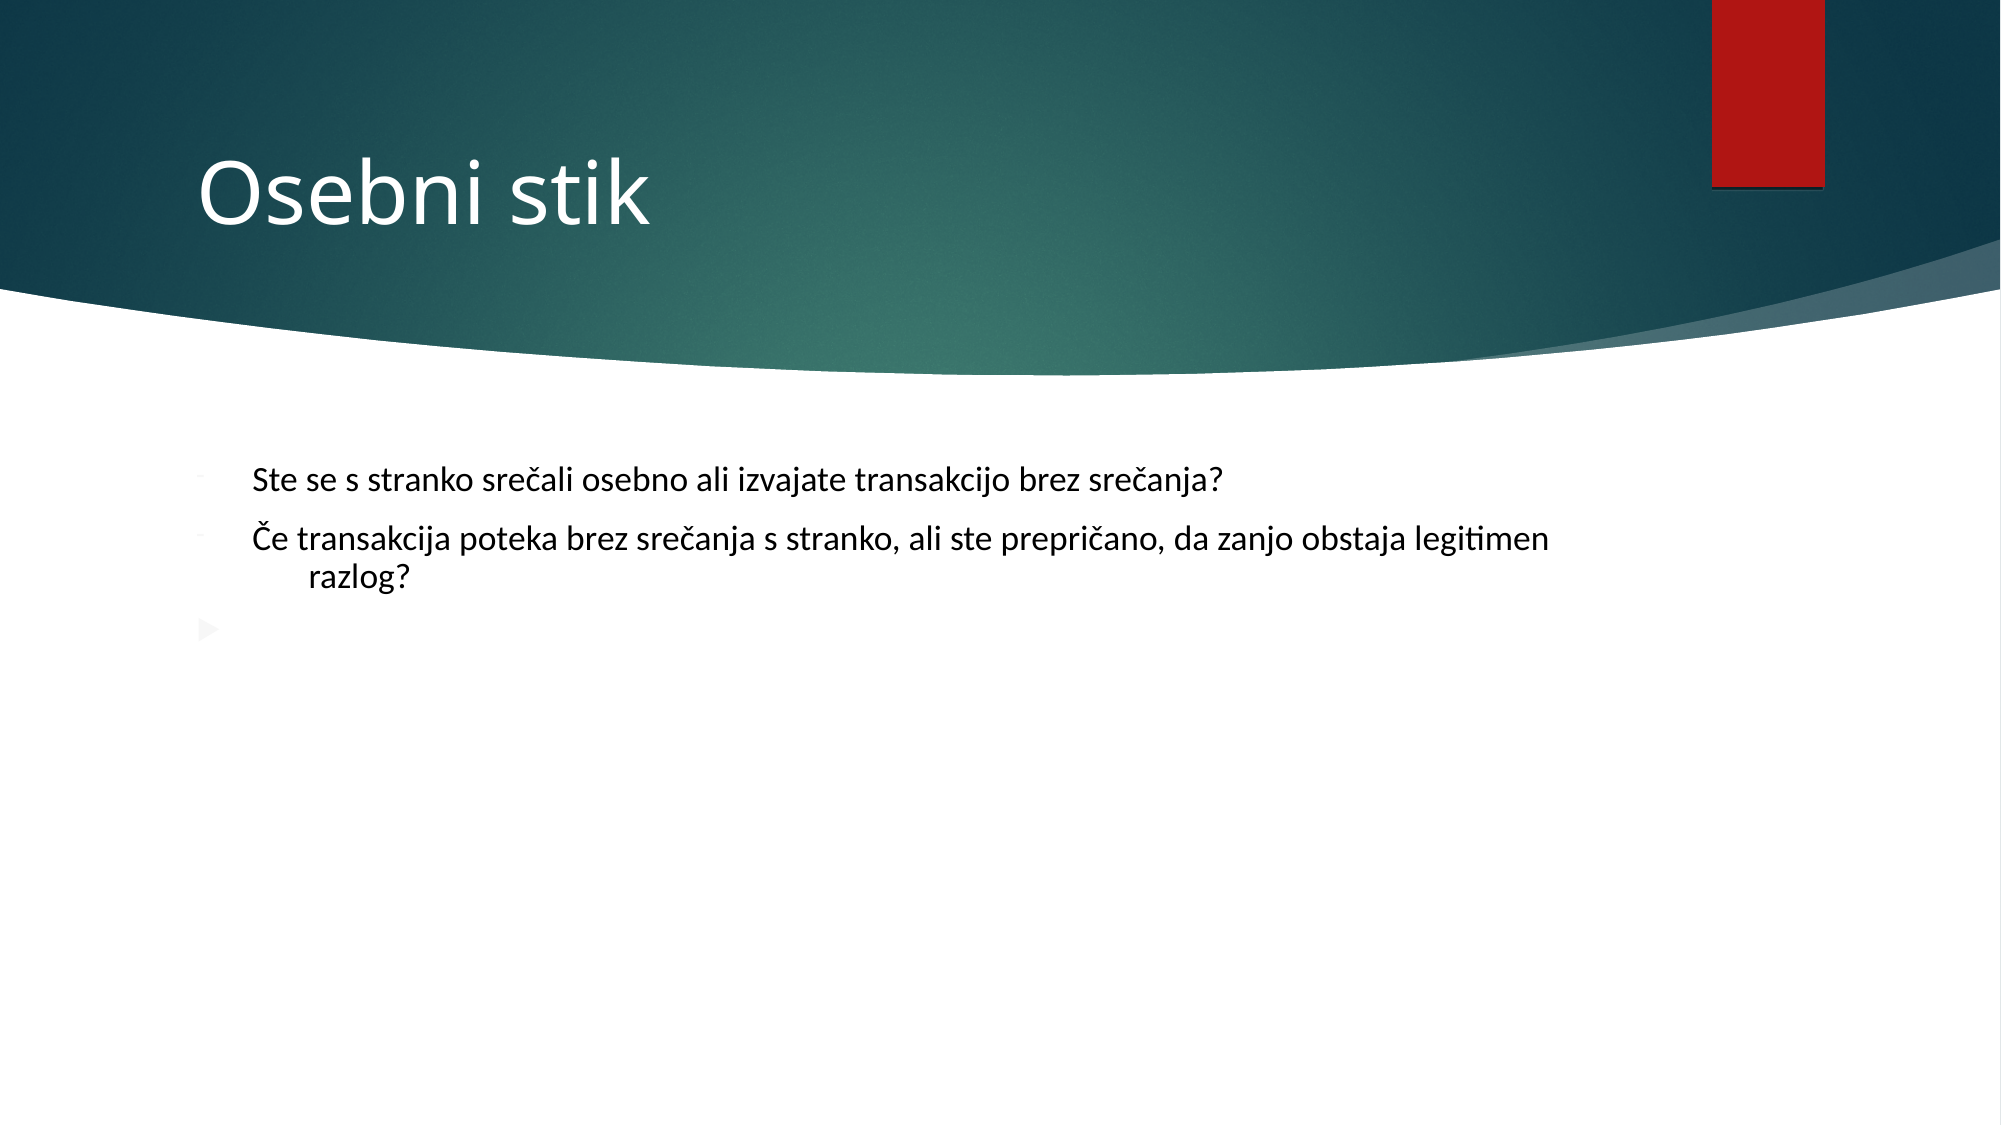

# Osebni stik
Ste se s stranko srečali osebno ali izvajate transakcijo brez srečanja?
Če transakcija poteka brez srečanja s stranko, ali ste prepričano, da zanjo obstaja legitimen razlog?